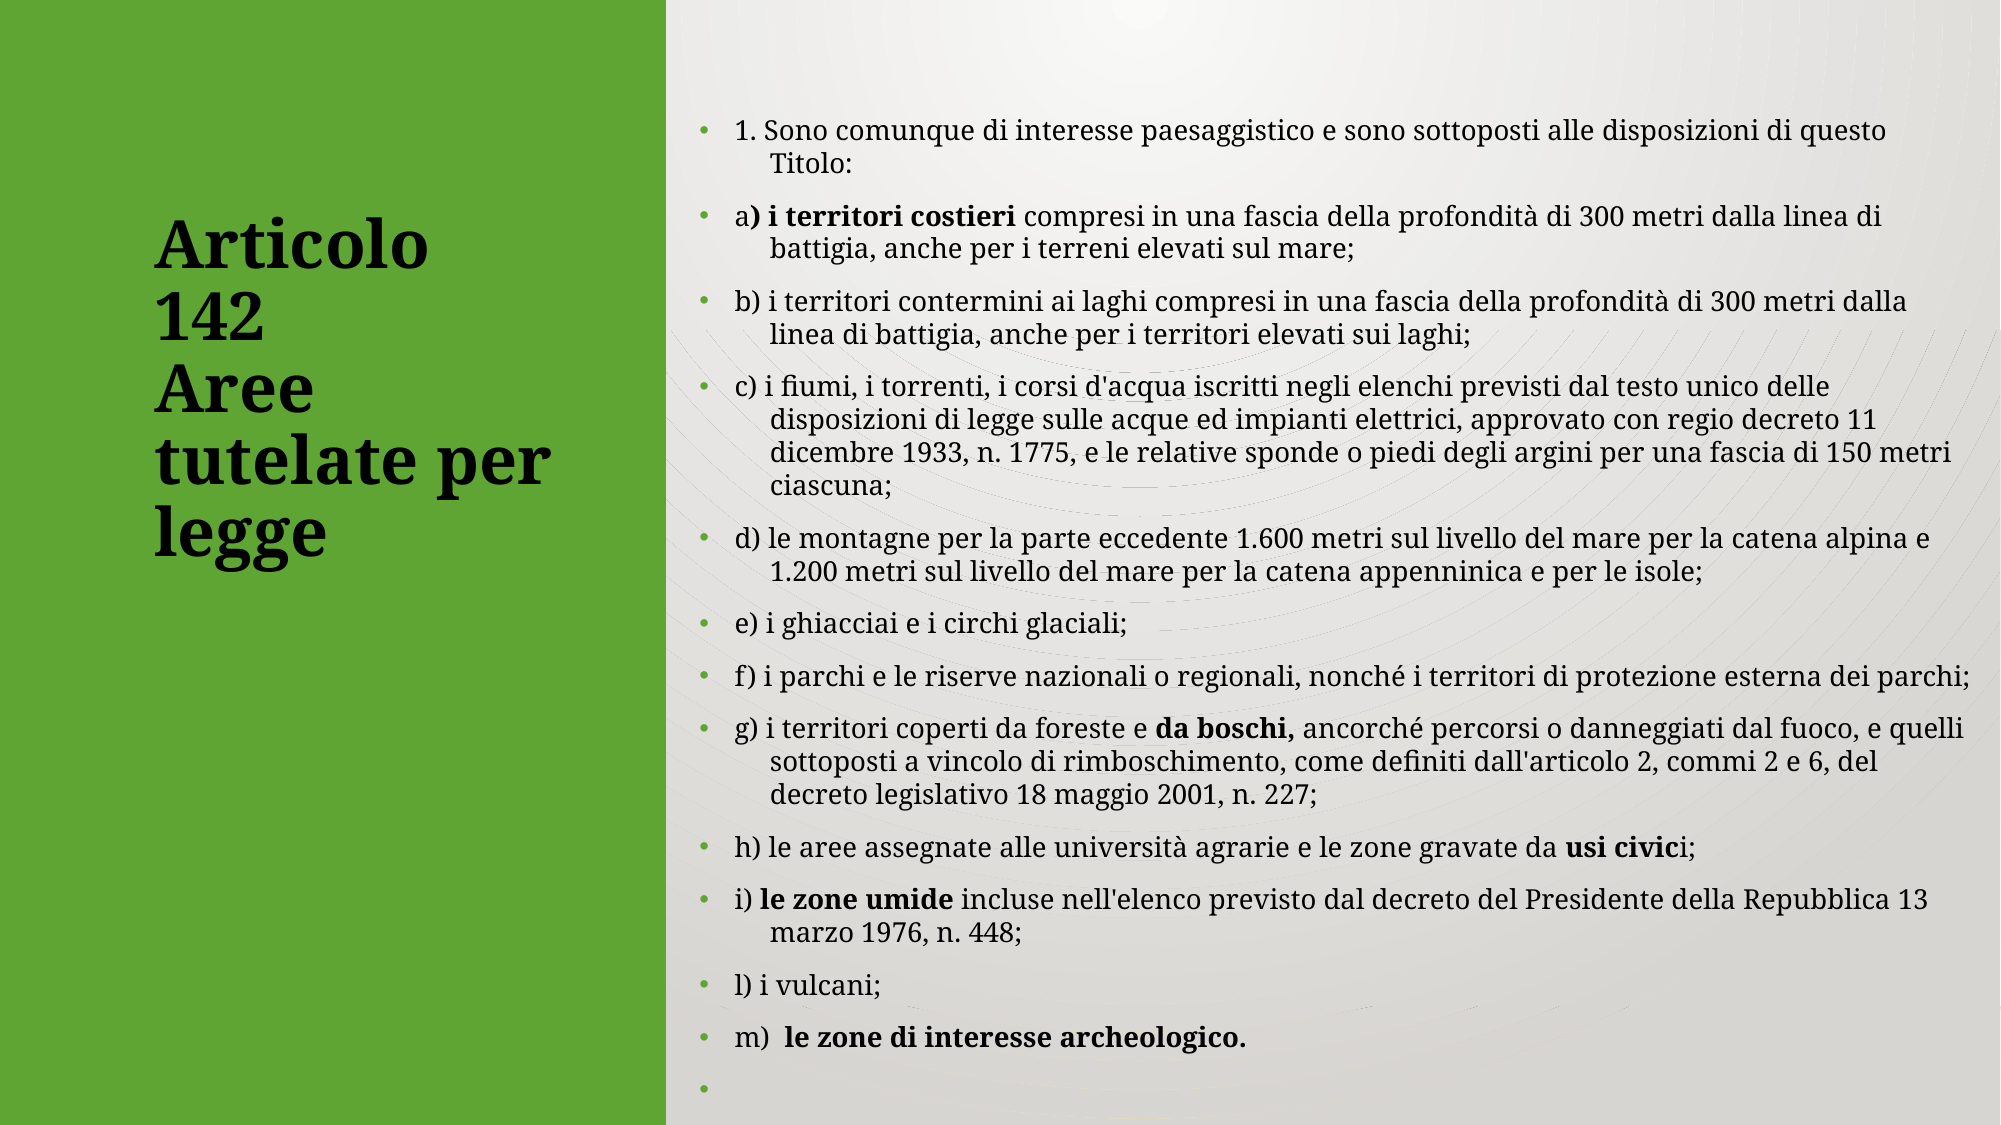

1. Sono comunque di interesse paesaggistico e sono sottoposti alle disposizioni di questo Titolo:
a) i territori costieri compresi in una fascia della profondità di 300 metri dalla linea di battigia, anche per i terreni elevati sul mare;
b) i territori contermini ai laghi compresi in una fascia della profondità di 300 metri dalla linea di battigia, anche per i territori elevati sui laghi;
c) i fiumi, i torrenti, i corsi d'acqua iscritti negli elenchi previsti dal testo unico delle disposizioni di legge sulle acque ed impianti elettrici, approvato con regio decreto 11 dicembre 1933, n. 1775, e le relative sponde o piedi degli argini per una fascia di 150 metri ciascuna;
d) le montagne per la parte eccedente 1.600 metri sul livello del mare per la catena alpina e 1.200 metri sul livello del mare per la catena appenninica e per le isole;
e) i ghiacciai e i circhi glaciali;
f) i parchi e le riserve nazionali o regionali, nonché i territori di protezione esterna dei parchi;
g) i territori coperti da foreste e da boschi, ancorché percorsi o danneggiati dal fuoco, e quelli sottoposti a vincolo di rimboschimento, come definiti dall'articolo 2, commi 2 e 6, del decreto legislativo 18 maggio 2001, n. 227;
h) le aree assegnate alle università agrarie e le zone gravate da usi civici;
i) le zone umide incluse nell'elenco previsto dal decreto del Presidente della Repubblica 13 marzo 1976, n. 448;
l) i vulcani;
m)  le zone di interesse archeologico.
# Articolo 142  Aree tutelate per legge